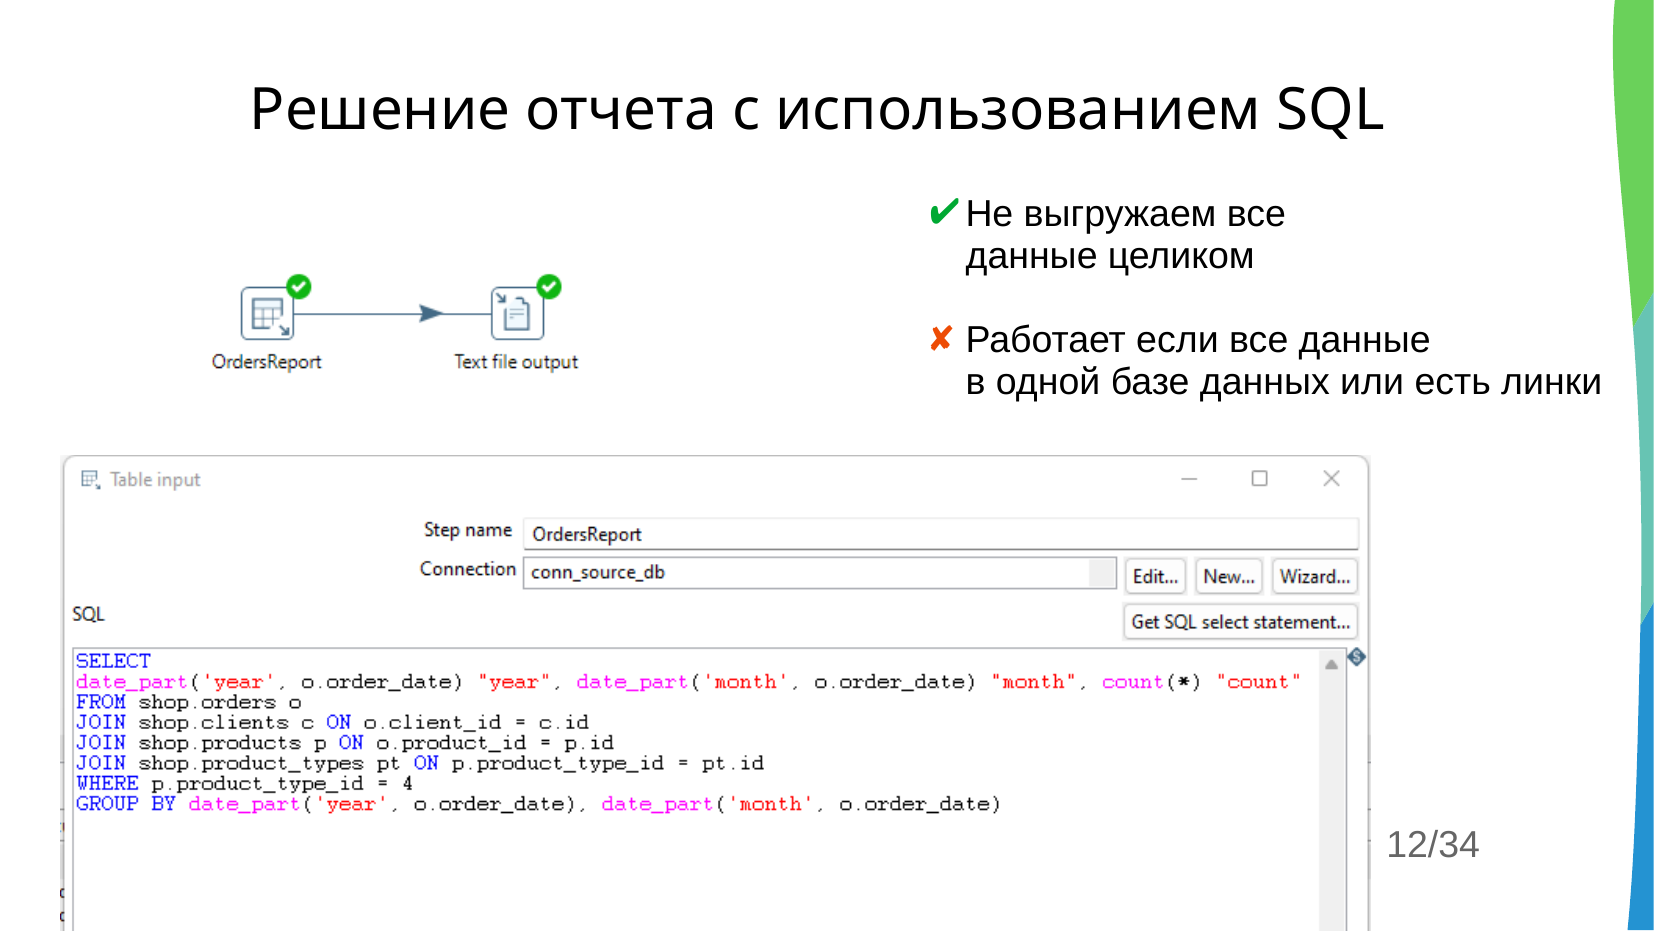

# Решение отчета с использованием SQL
Не выгружаем все
данные целиком
Работает если все данные
в одной базе данных или есть линки